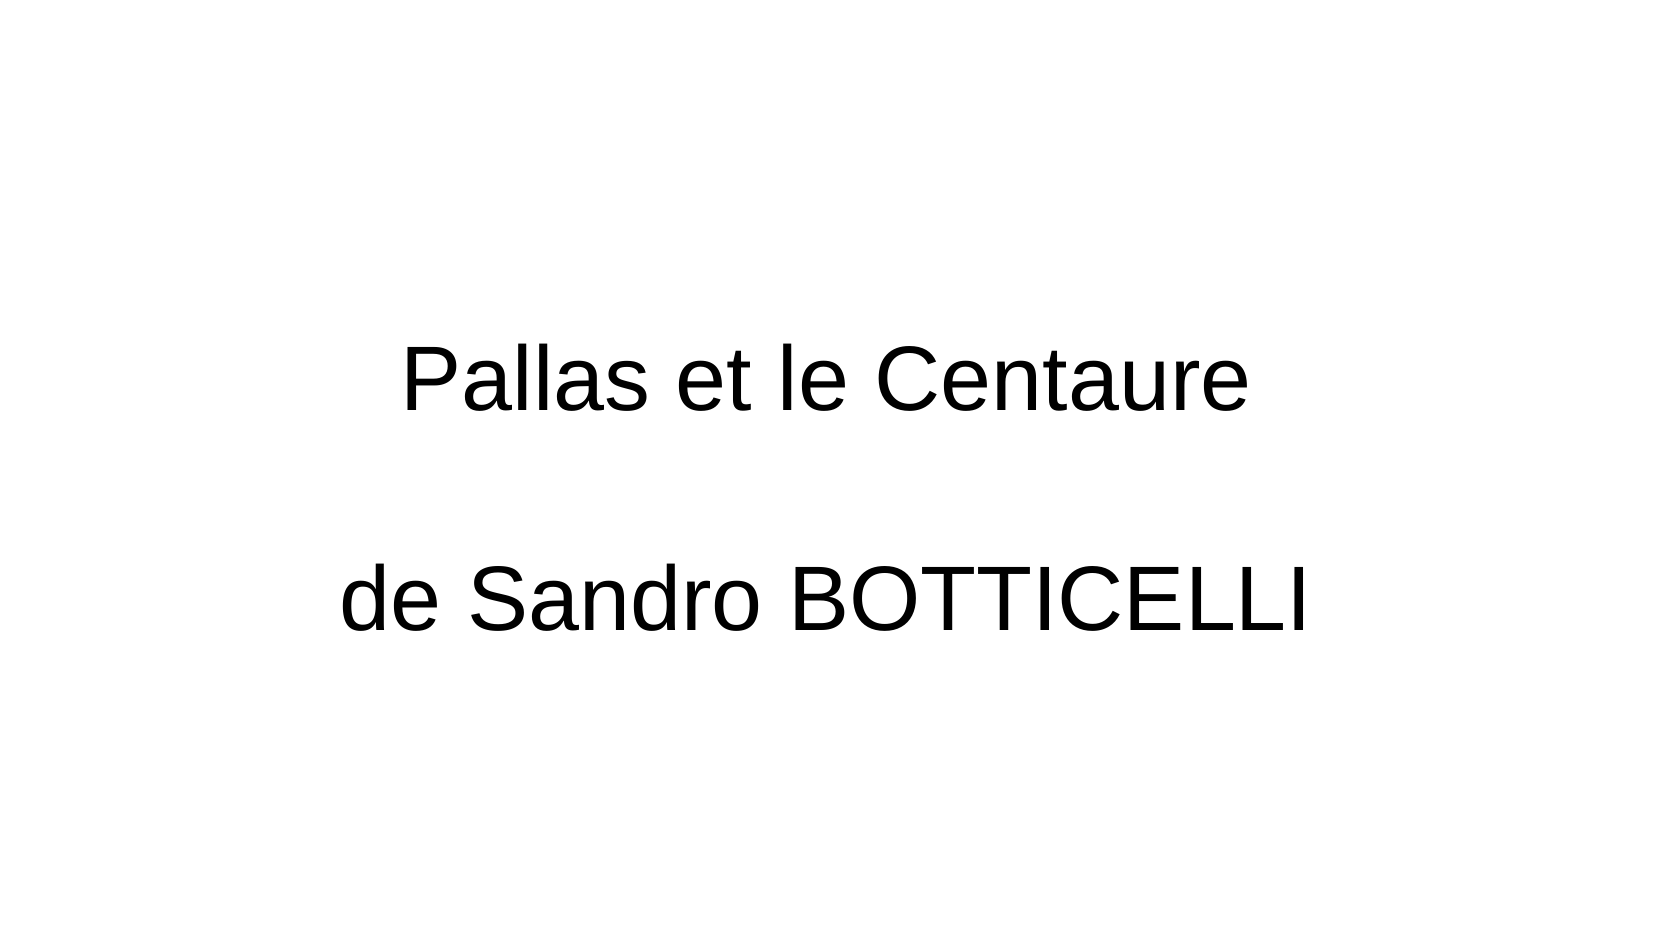

# Pallas et le Centaure de Sandro BOTTICELLI